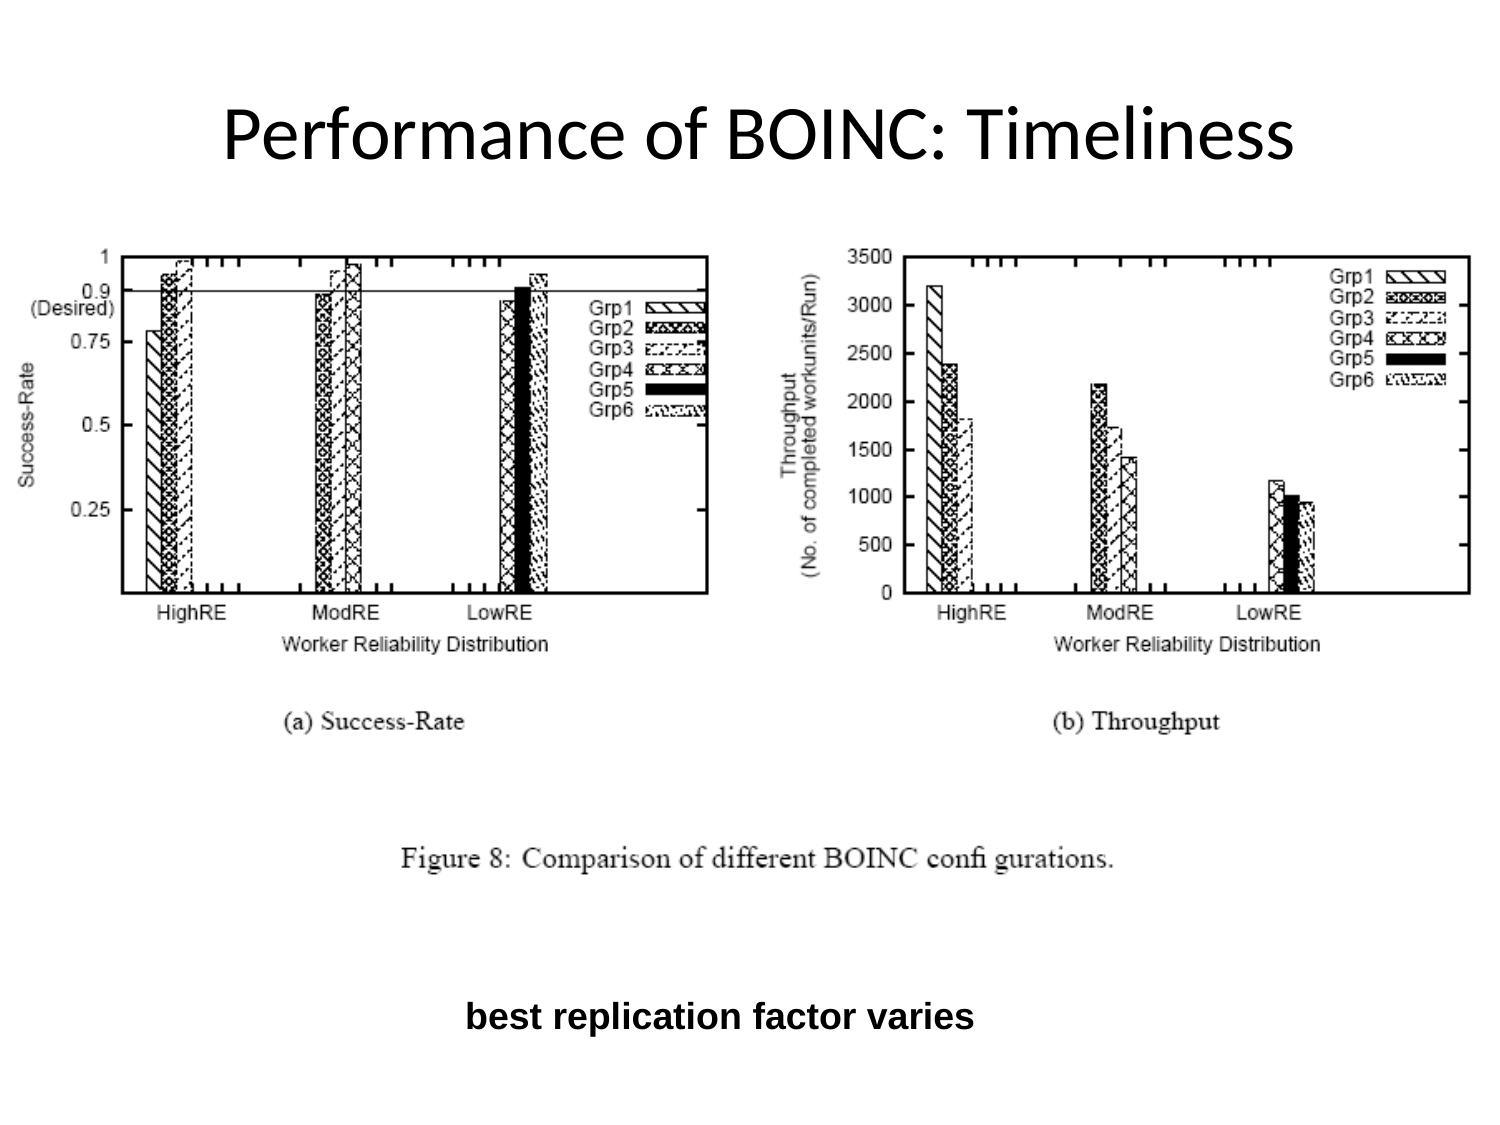

# Performance of BOINC: Timeliness
best replication factor varies